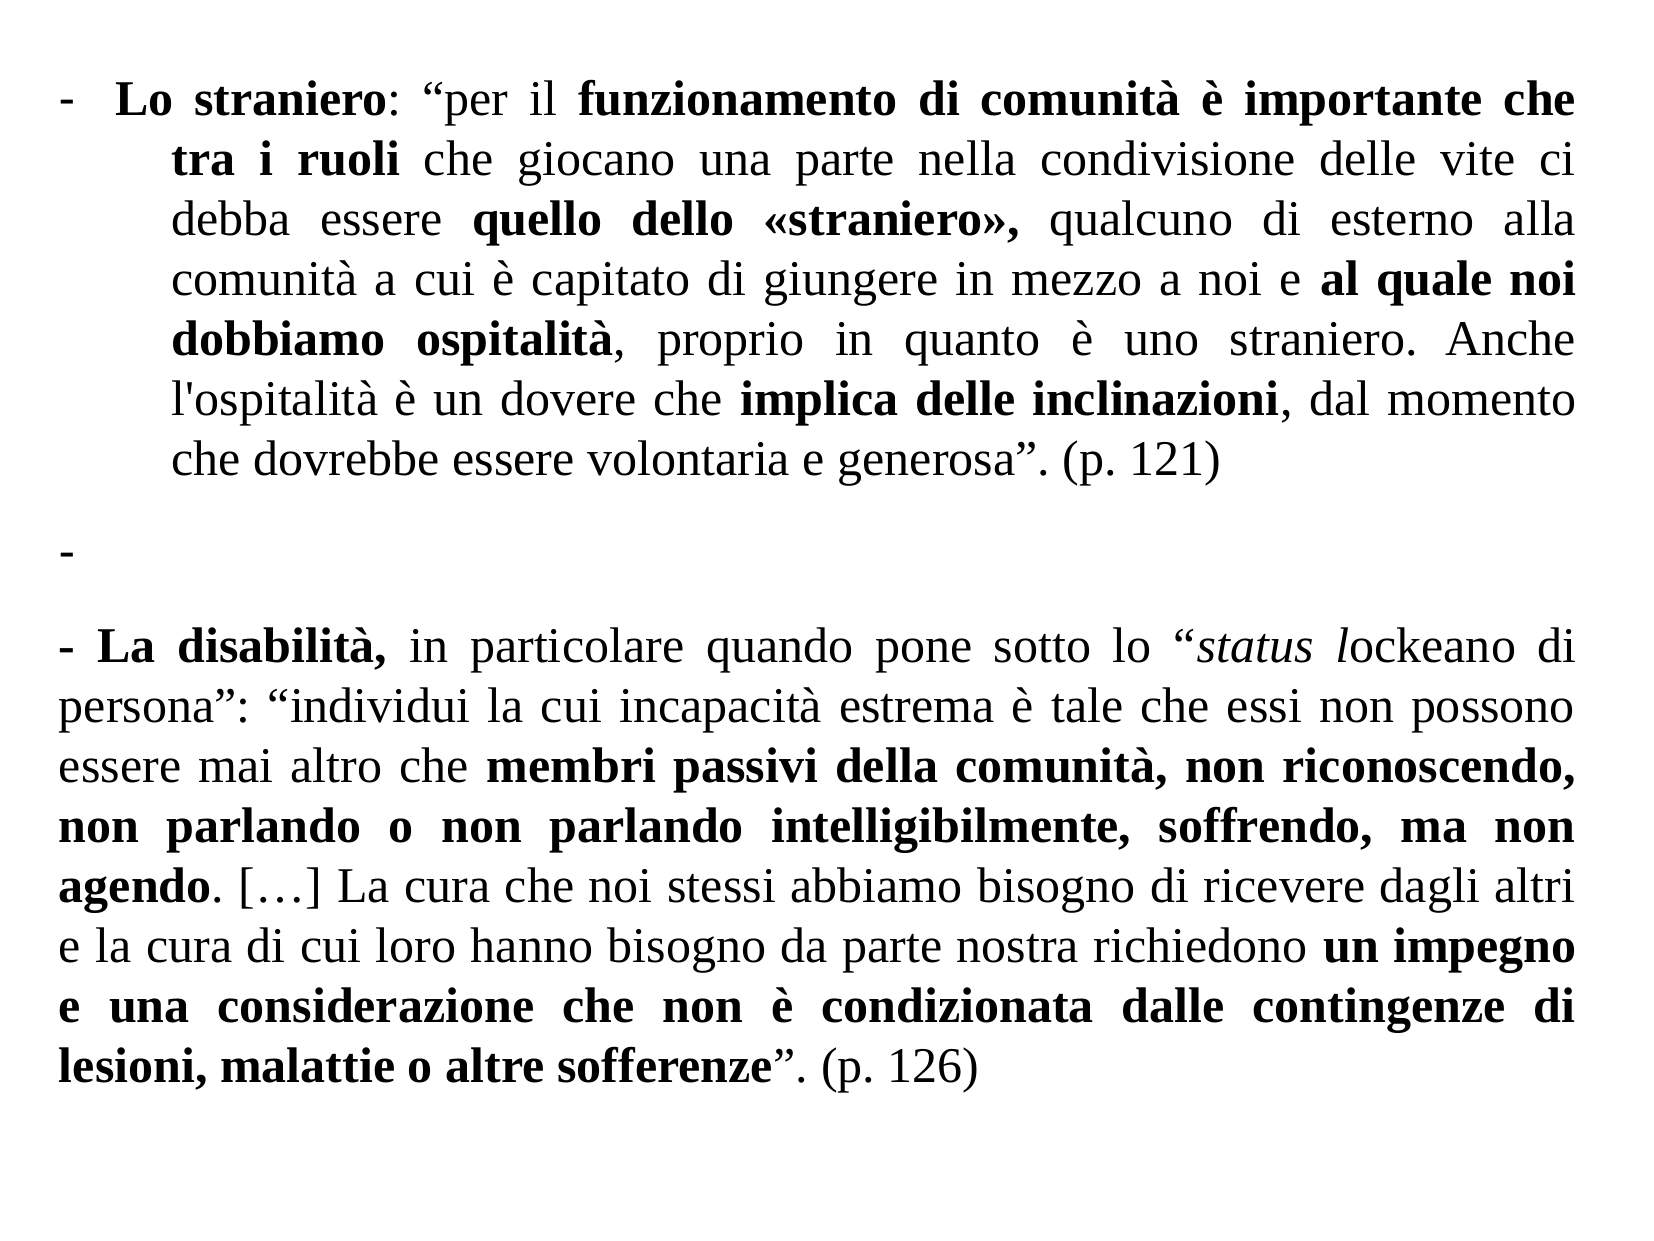

#
Lo straniero: “per il funzionamento di comunità è importante che tra i ruoli che giocano una parte nella condivisione delle vite ci debba essere quello dello «straniero», qualcuno di esterno alla comunità a cui è capitato di giungere in mezzo a noi e al quale noi dobbiamo ospitalità, proprio in quanto è uno straniero. Anche l'ospitalità è un dovere che implica delle inclinazioni, dal momento che dovrebbe essere volontaria e generosa”. (p. 121)
- La disabilità, in particolare quando pone sotto lo “status lockeano di persona”: “individui la cui incapacità estrema è tale che essi non possono essere mai altro che membri passivi della comunità, non riconoscendo, non parlando o non parlando intelligibilmente, soffrendo, ma non agendo. […] La cura che noi stessi abbiamo bisogno di ricevere dagli altri e la cura di cui loro hanno bisogno da parte nostra richiedono un impegno e una considerazione che non è condizionata dalle contingenze di lesioni, malattie o altre sofferenze”. (p. 126)